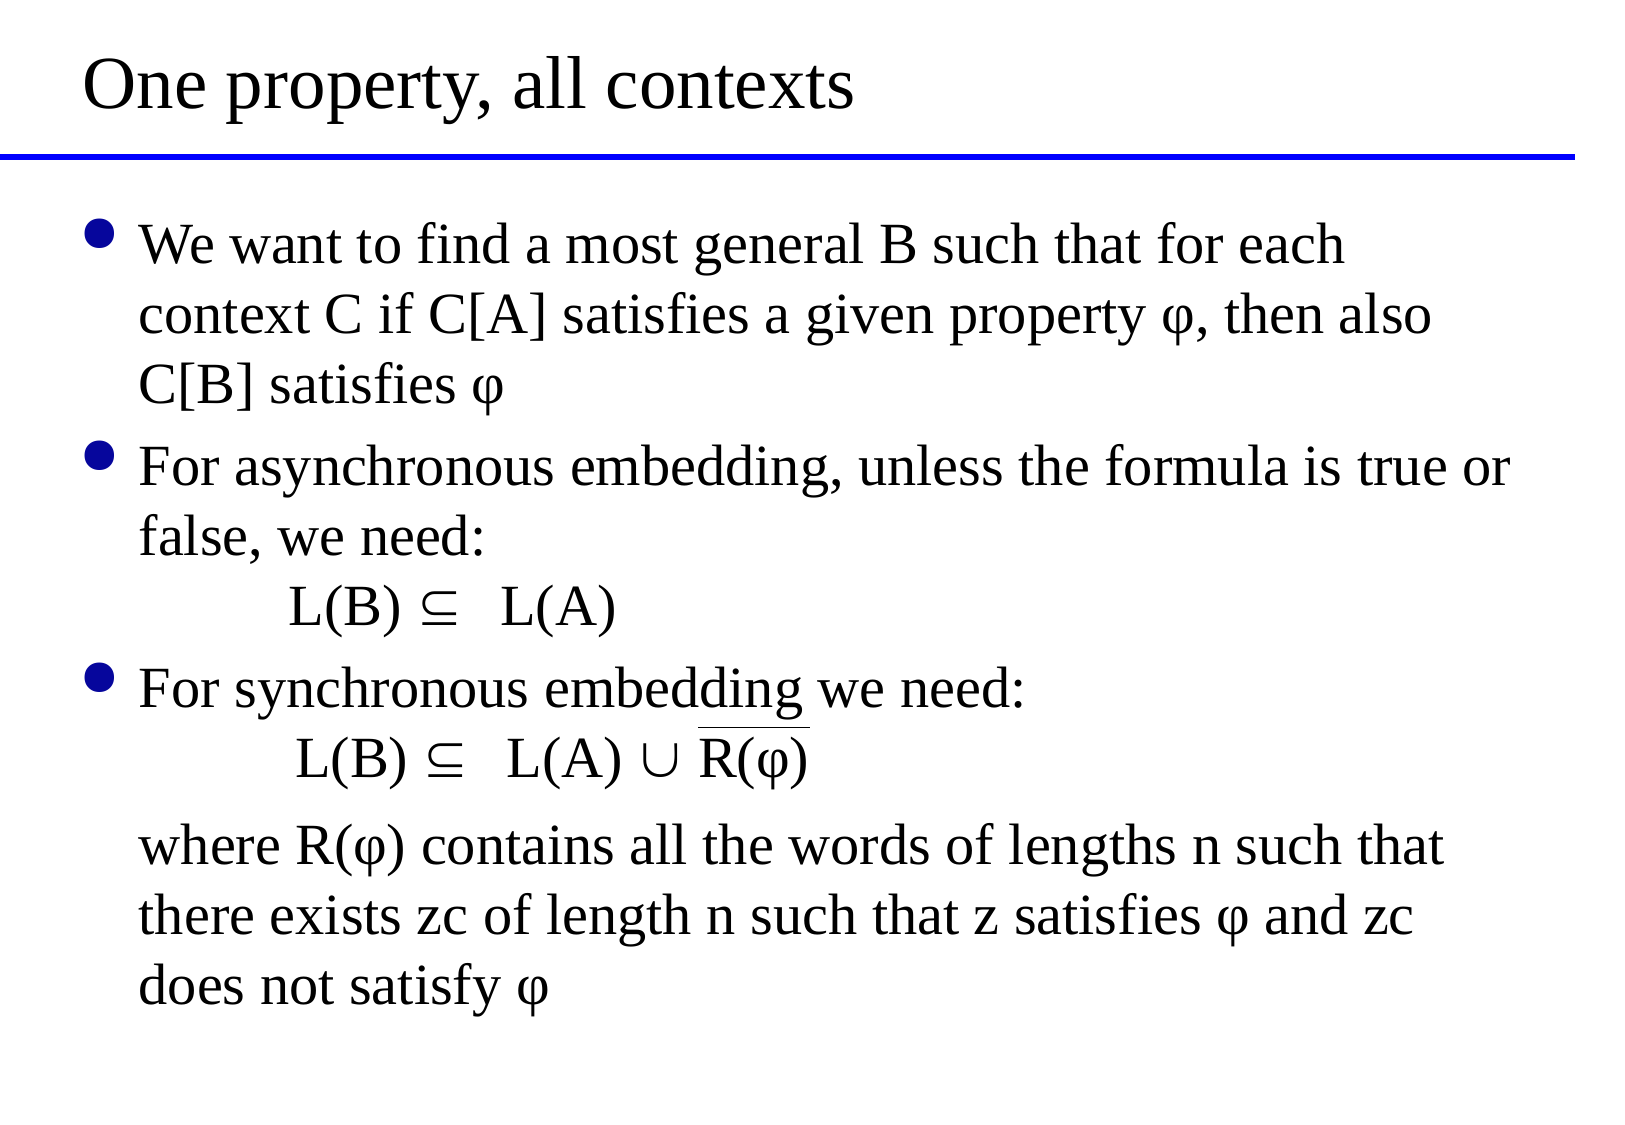

# One property, all contexts
We want to find a most general B such that for each context C if C[A] satisfies a given property φ, then also C[B] satisfies φ
For asynchronous embedding, unless the formula is true or false, we need:
		L(B) Í L(A)
For synchronous embedding we need:
L(B) Í L(A) È R(φ)
where R(φ) contains all the words of lengths n such that there exists zc of length n such that z satisfies φ and zc does not satisfy φ